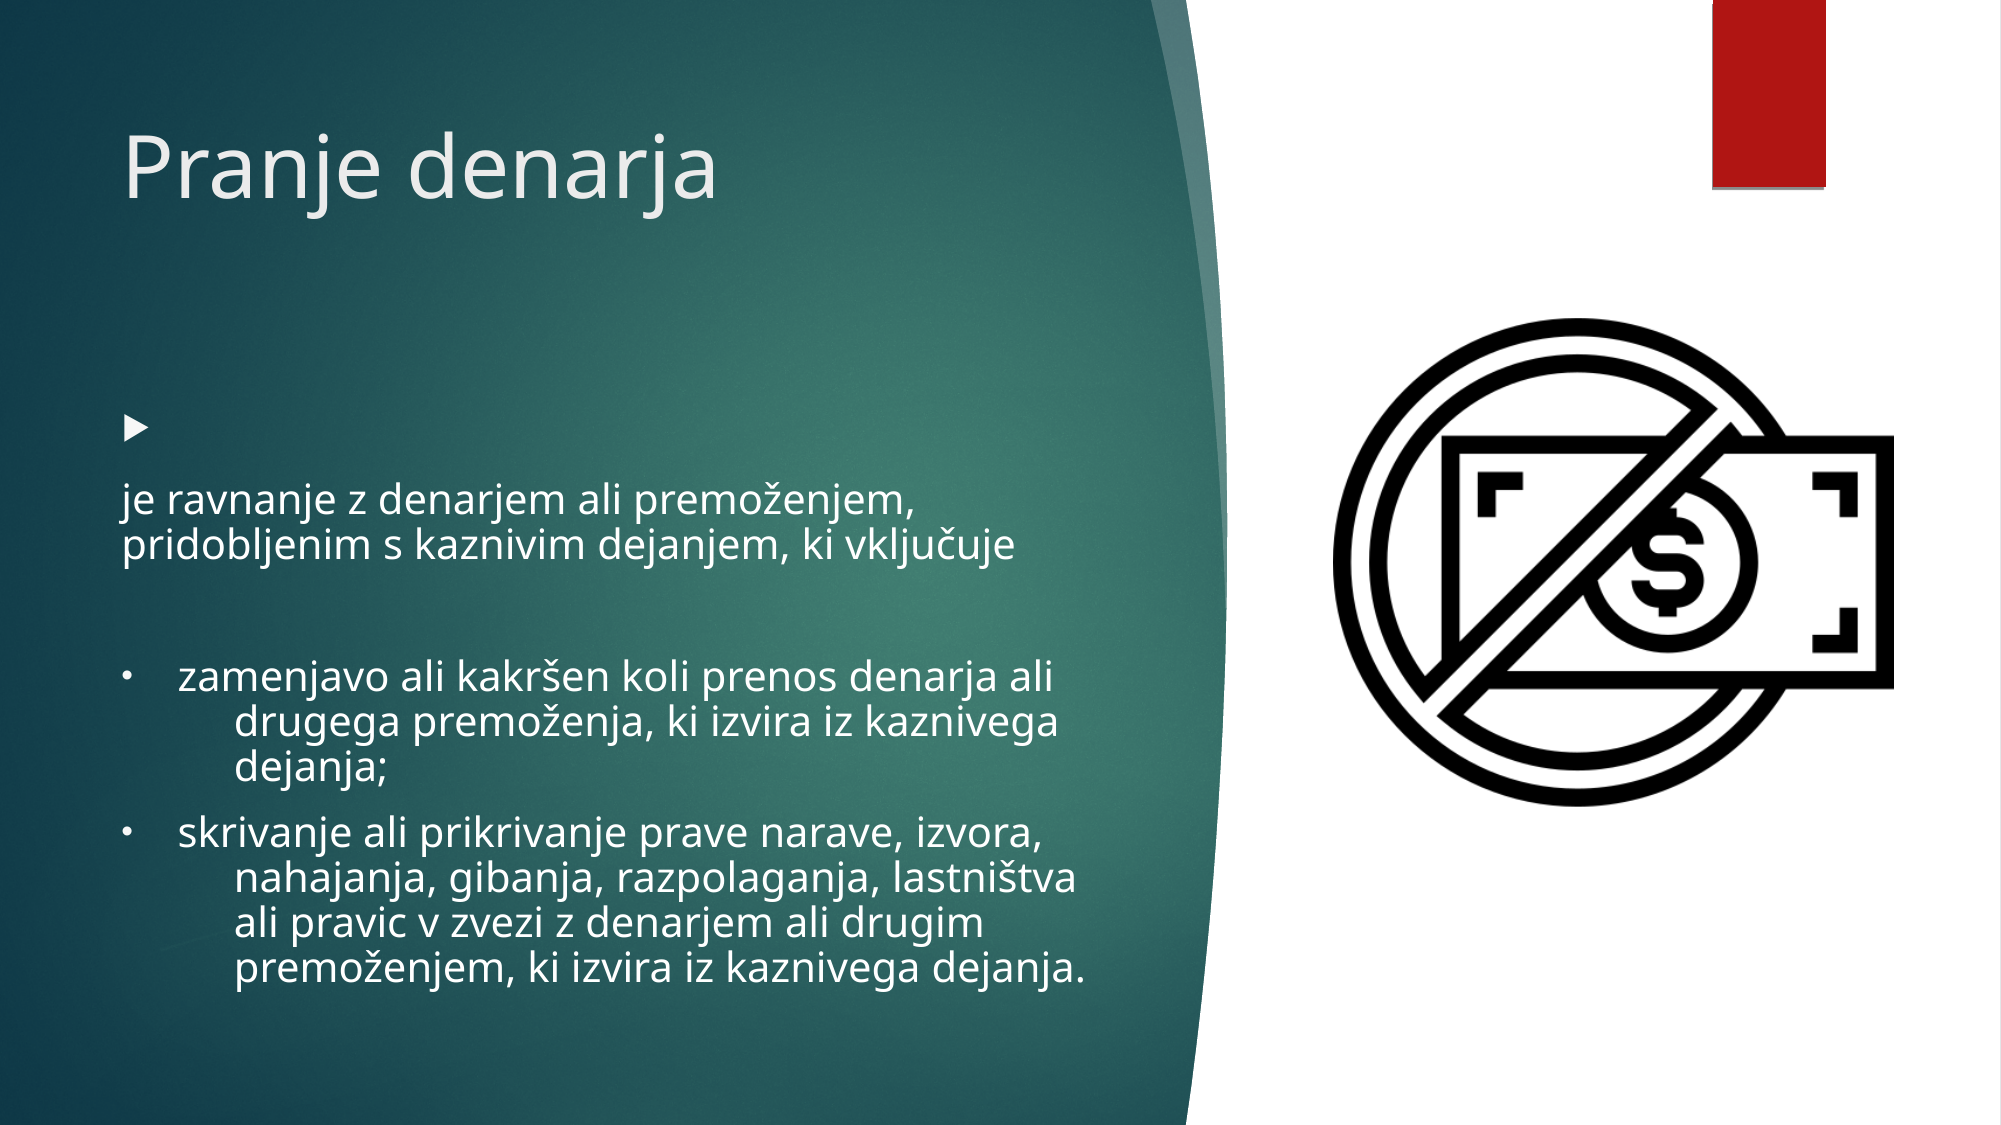

# Pranje denarja
je ravnanje z denarjem ali premoženjem, pridobljenim s kaznivim dejanjem, ki vključuje
zamenjavo ali kakršen koli prenos denarja ali drugega premoženja, ki izvira iz kaznivega dejanja;
skrivanje ali prikrivanje prave narave, izvora, nahajanja, gibanja, razpolaganja, lastništva ali pravic v zvezi z denarjem ali drugim premoženjem, ki izvira iz kaznivega dejanja.